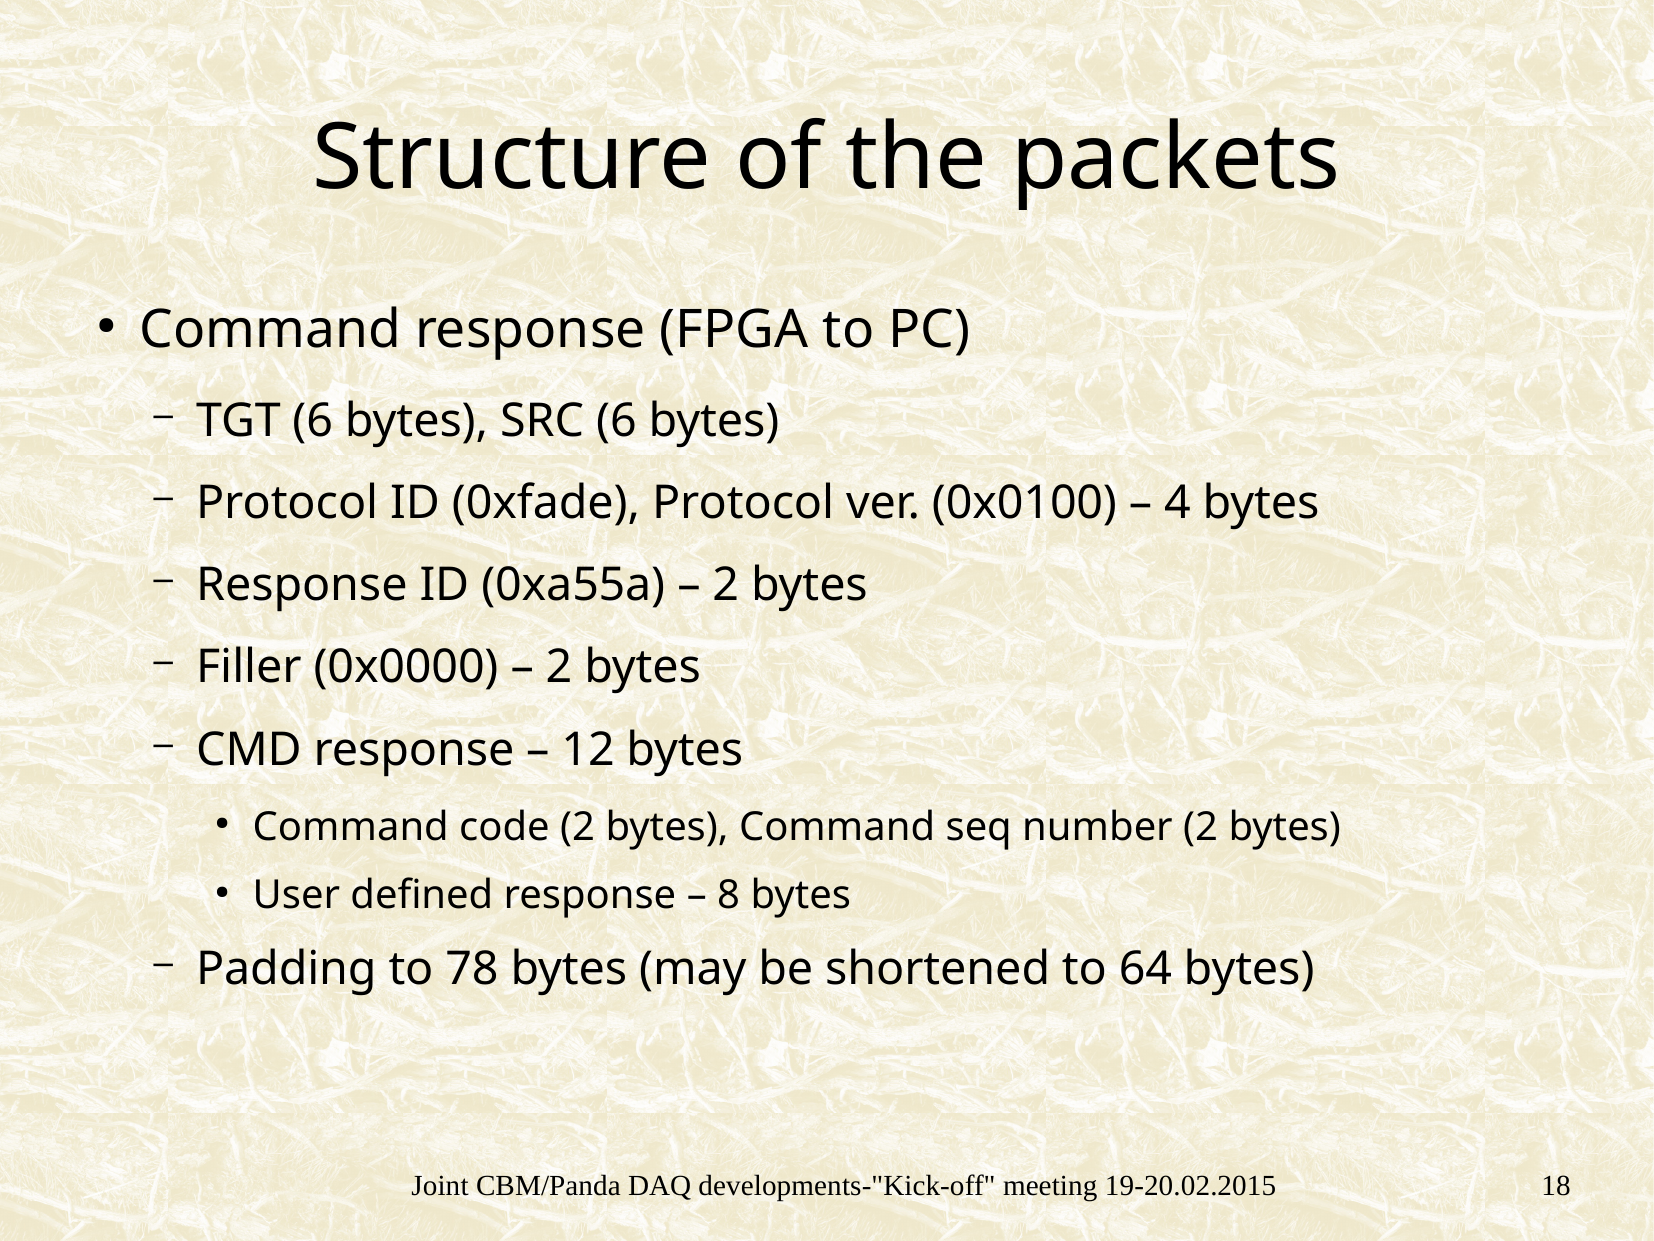

# Structure of the packets
Command response (FPGA to PC)
TGT (6 bytes), SRC (6 bytes)
Protocol ID (0xfade), Protocol ver. (0x0100) – 4 bytes
Response ID (0xa55a) – 2 bytes
Filler (0x0000) – 2 bytes
CMD response – 12 bytes
Command code (2 bytes), Command seq number (2 bytes)
User defined response – 8 bytes
Padding to 78 bytes (may be shortened to 64 bytes)
Joint CBM/Panda DAQ developments-"Kick-off" meeting 19-20.02.2015
18